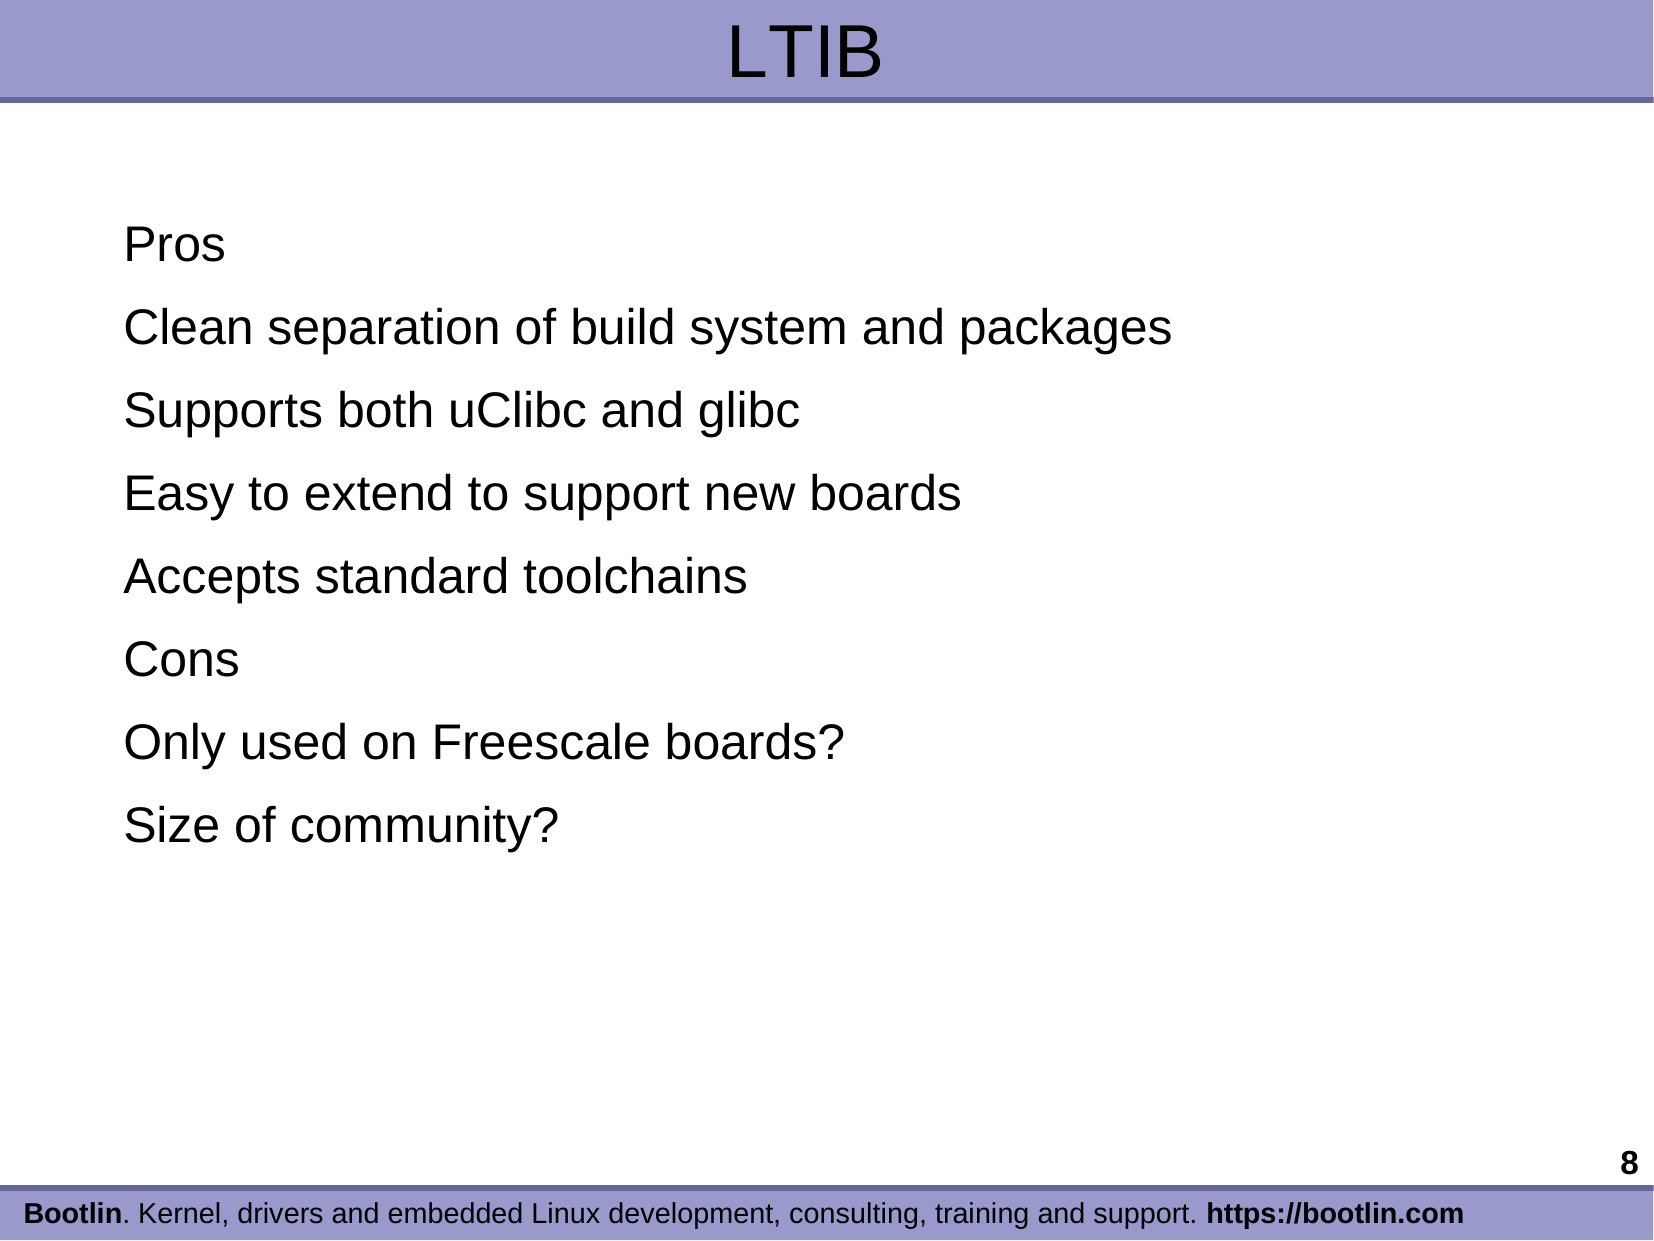

# LTIB
Pros
Clean separation of build system and packages
Supports both uClibc and glibc
Easy to extend to support new boards
Accepts standard toolchains
Cons
Only used on Freescale boards?
Size of community?